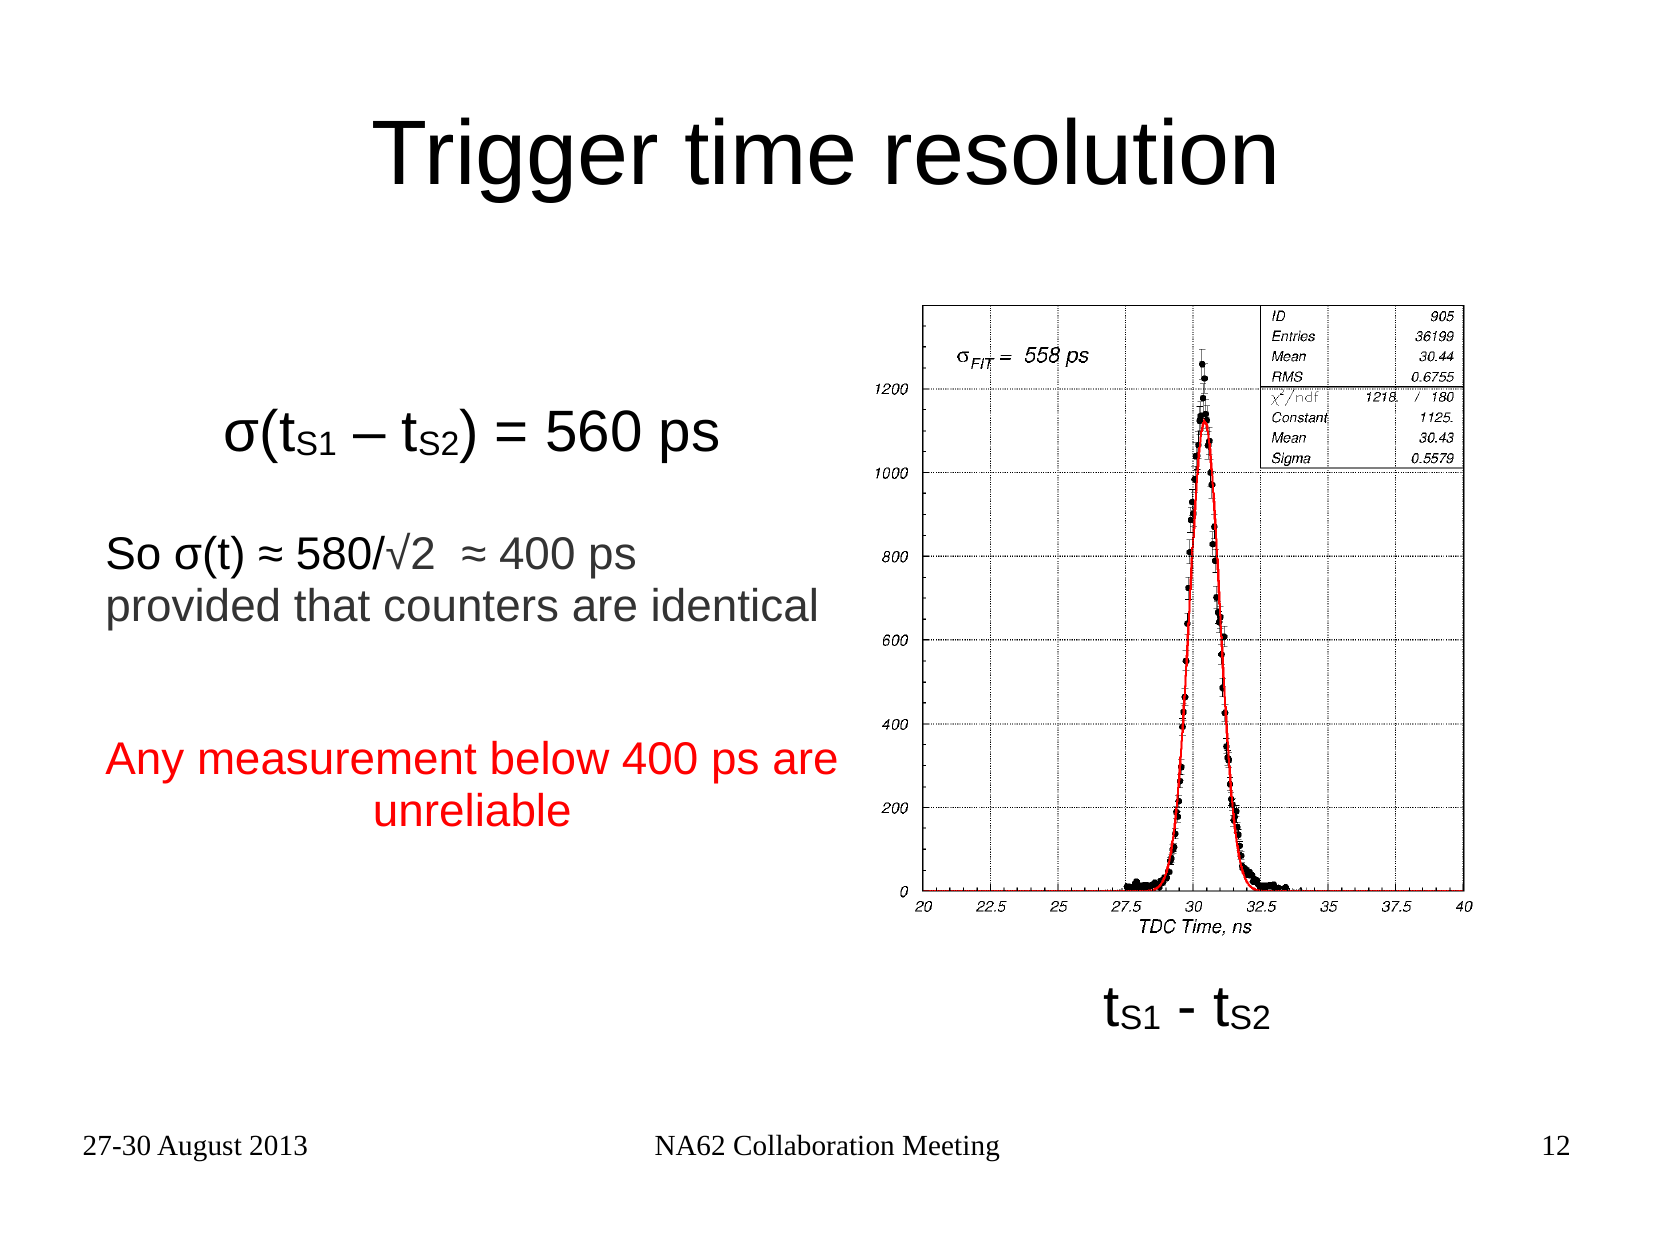

# Trigger time resolution
σ(tS1 – tS2) = 560 ps
So σ(t) ≈ 580/√2 ≈ 400 ps
provided that counters are identical
Any measurement below 400 ps are
unreliable
tS1 - tS2
27-30 August 2013
NA62 Collaboration Meeting
12